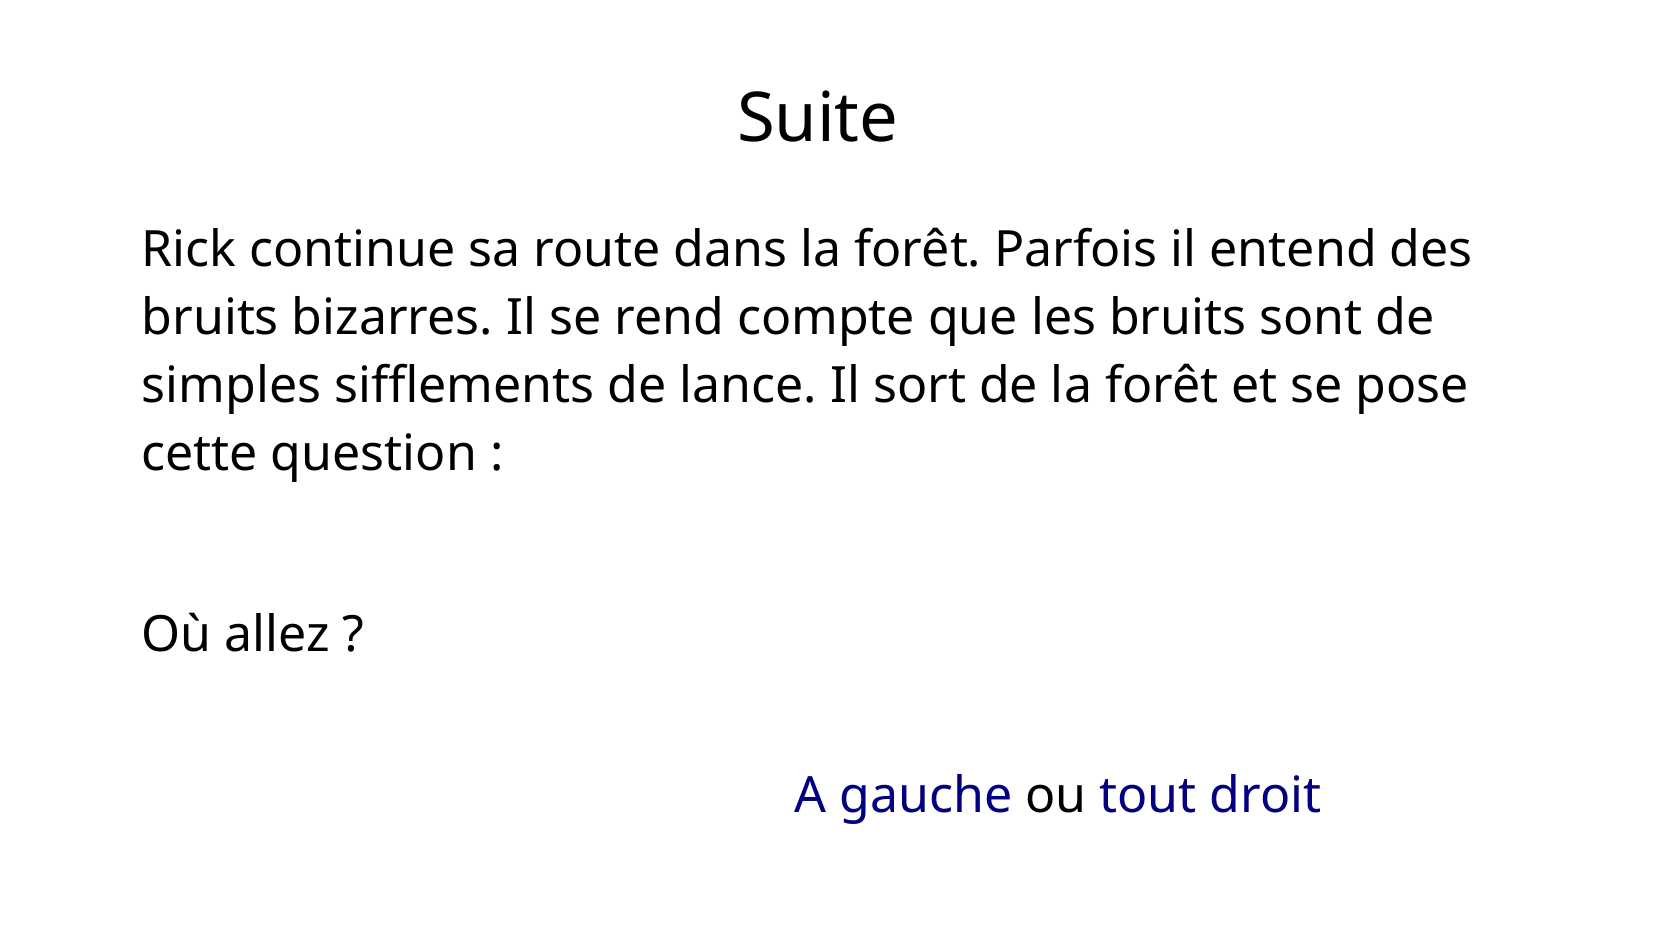

# Suite
Rick continue sa route dans la forêt. Parfois il entend des bruits bizarres. Il se rend compte que les bruits sont de simples sifflements de lance. Il sort de la forêt et se pose cette question :
Où allez ?
A gauche ou tout droit